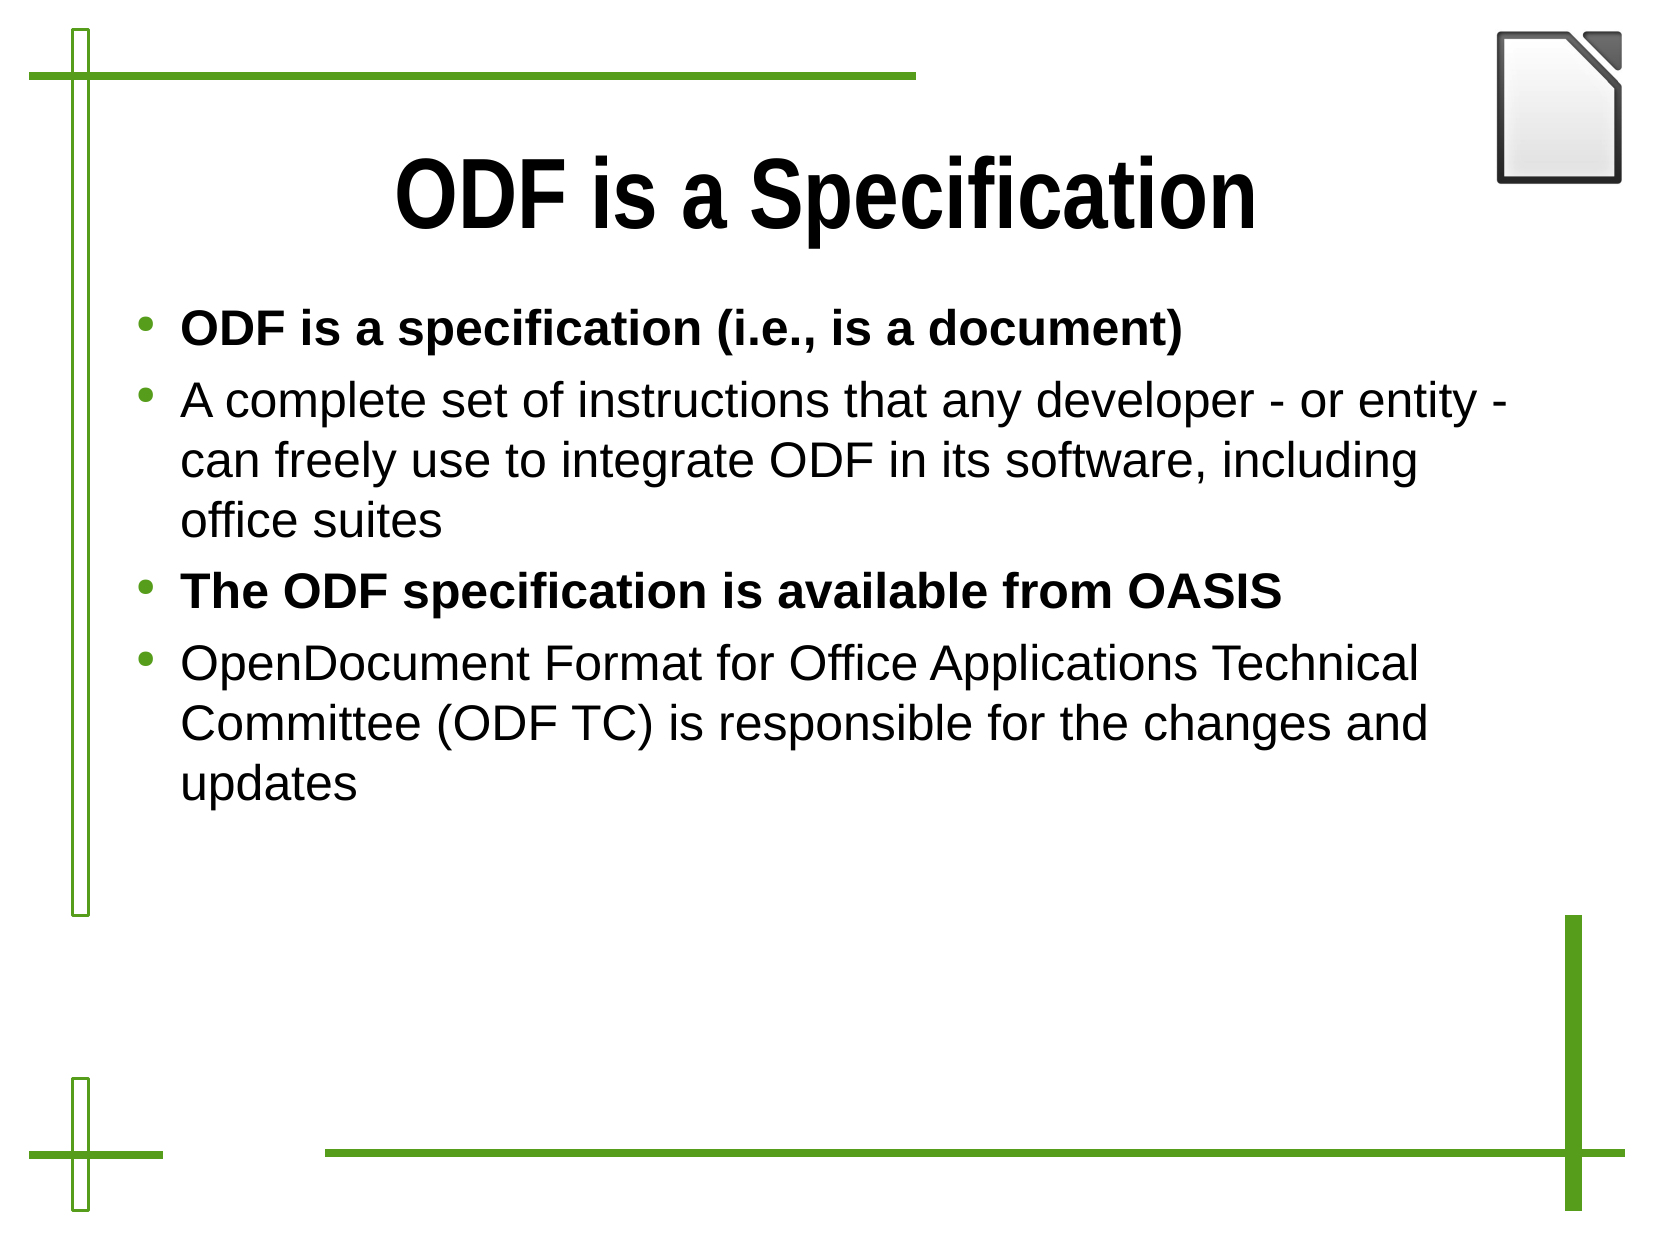

# ODF is a Specification
ODF is a specification (i.e., is a document)
A complete set of instructions that any developer - or entity - can freely use to integrate ODF in its software, including office suites
The ODF specification is available from OASIS
OpenDocument Format for Office Applications Technical Committee (ODF TC) is responsible for the changes and updates